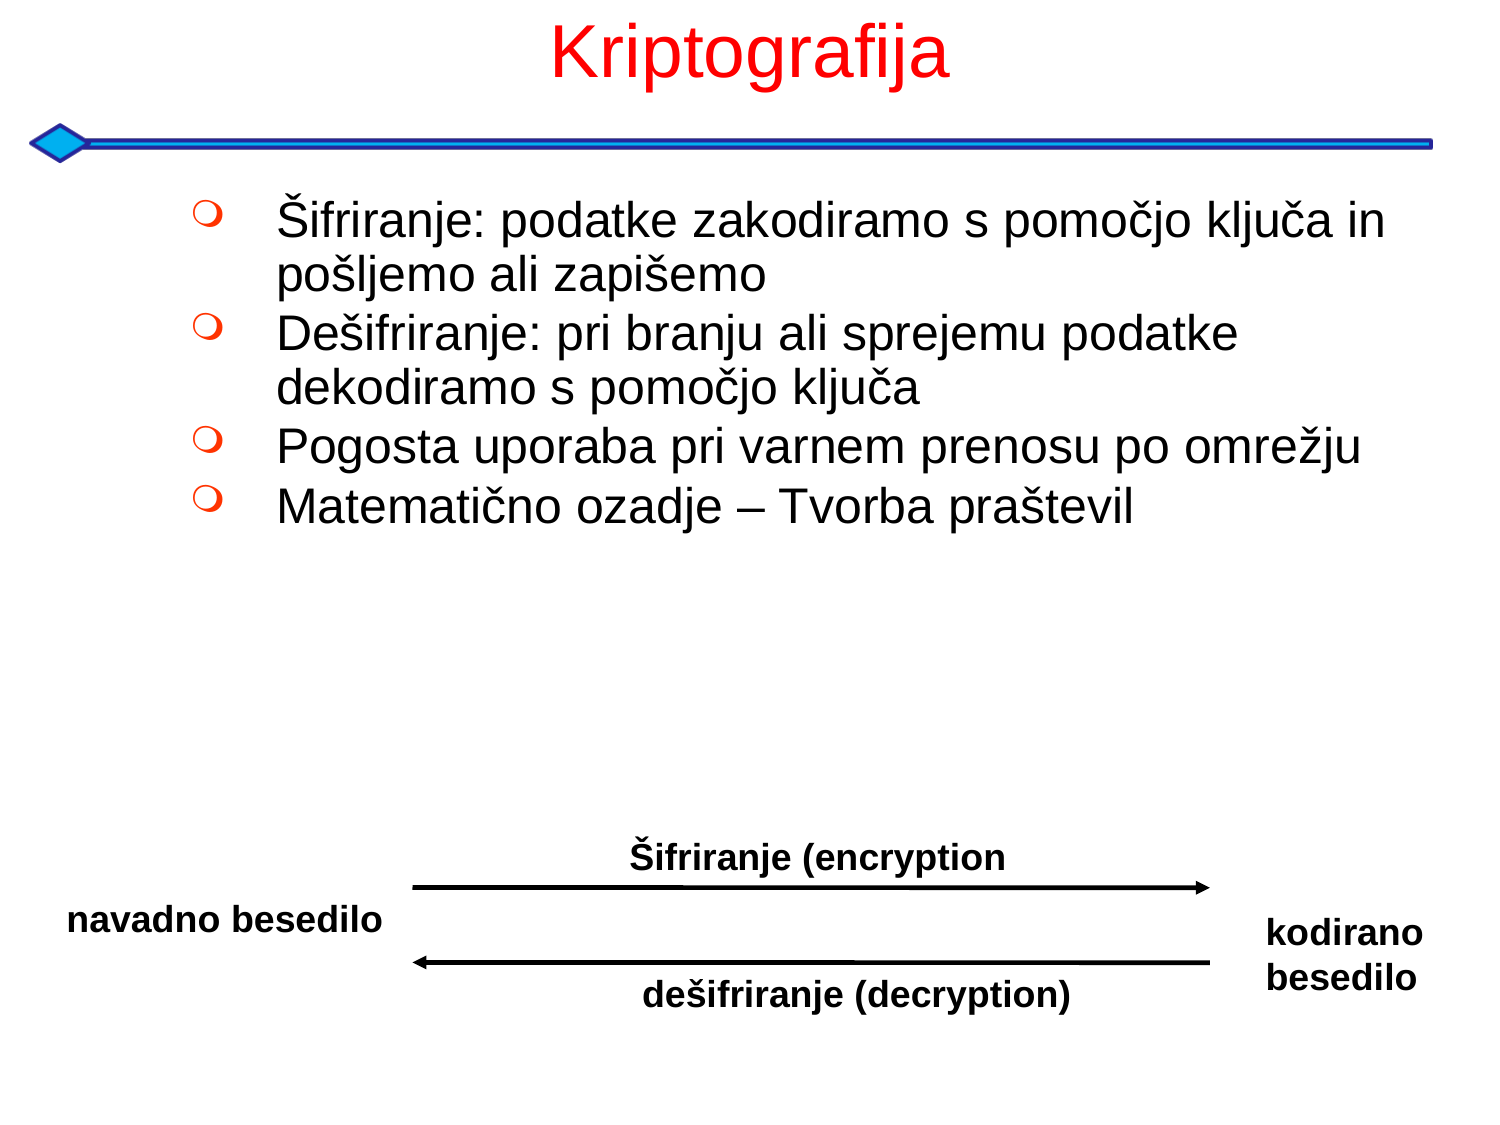

# Kriptografija
Šifriranje: podatke zakodiramo s pomočjo ključa in pošljemo ali zapišemo
Dešifriranje: pri branju ali sprejemu podatke dekodiramo s pomočjo ključa
Pogosta uporaba pri varnem prenosu po omrežju
Matematično ozadje – Tvorba praštevil
Šifriranje (encryption
navadno besedilo
kodirano
besedilo
dešifriranje (decryption)